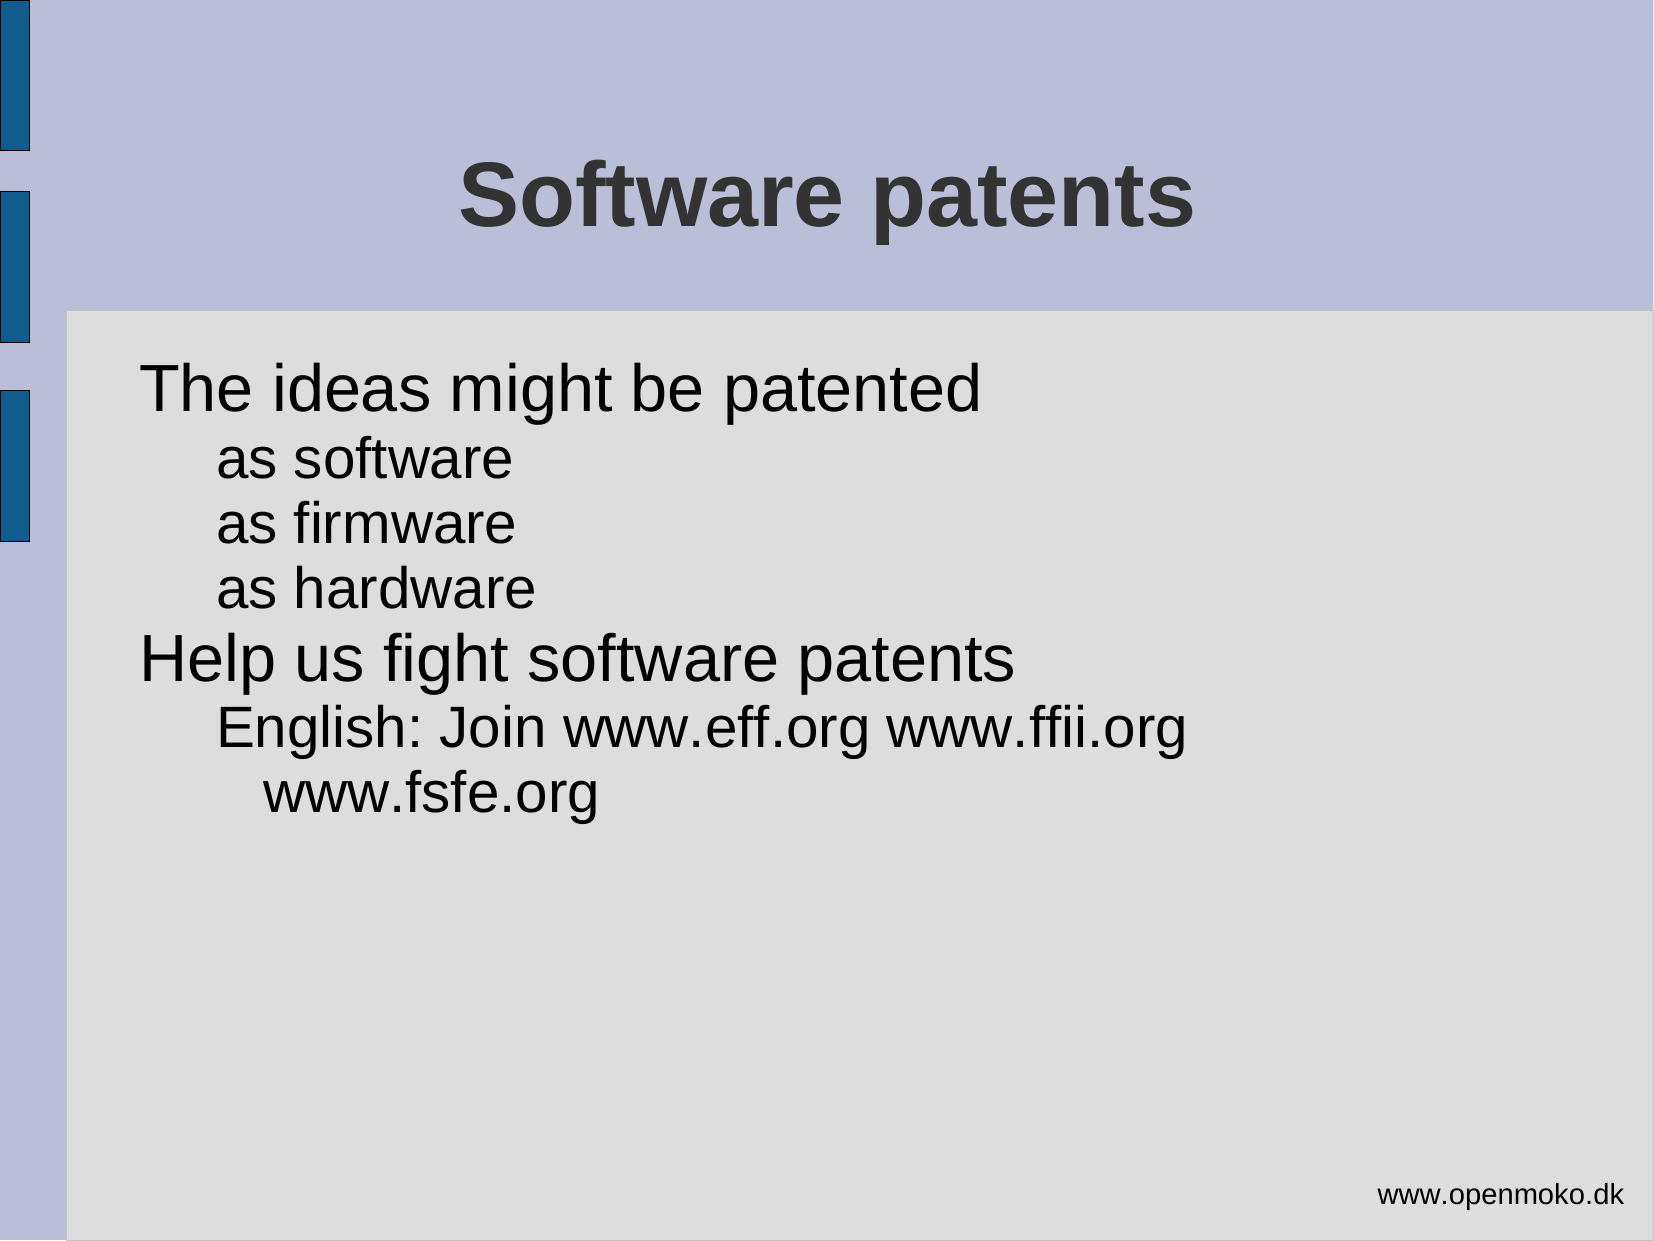

# Software patents
The ideas might be patented
as software
as firmware
as hardware
Help us fight software patents
English: Join www.eff.org www.ffii.org www.fsfe.org